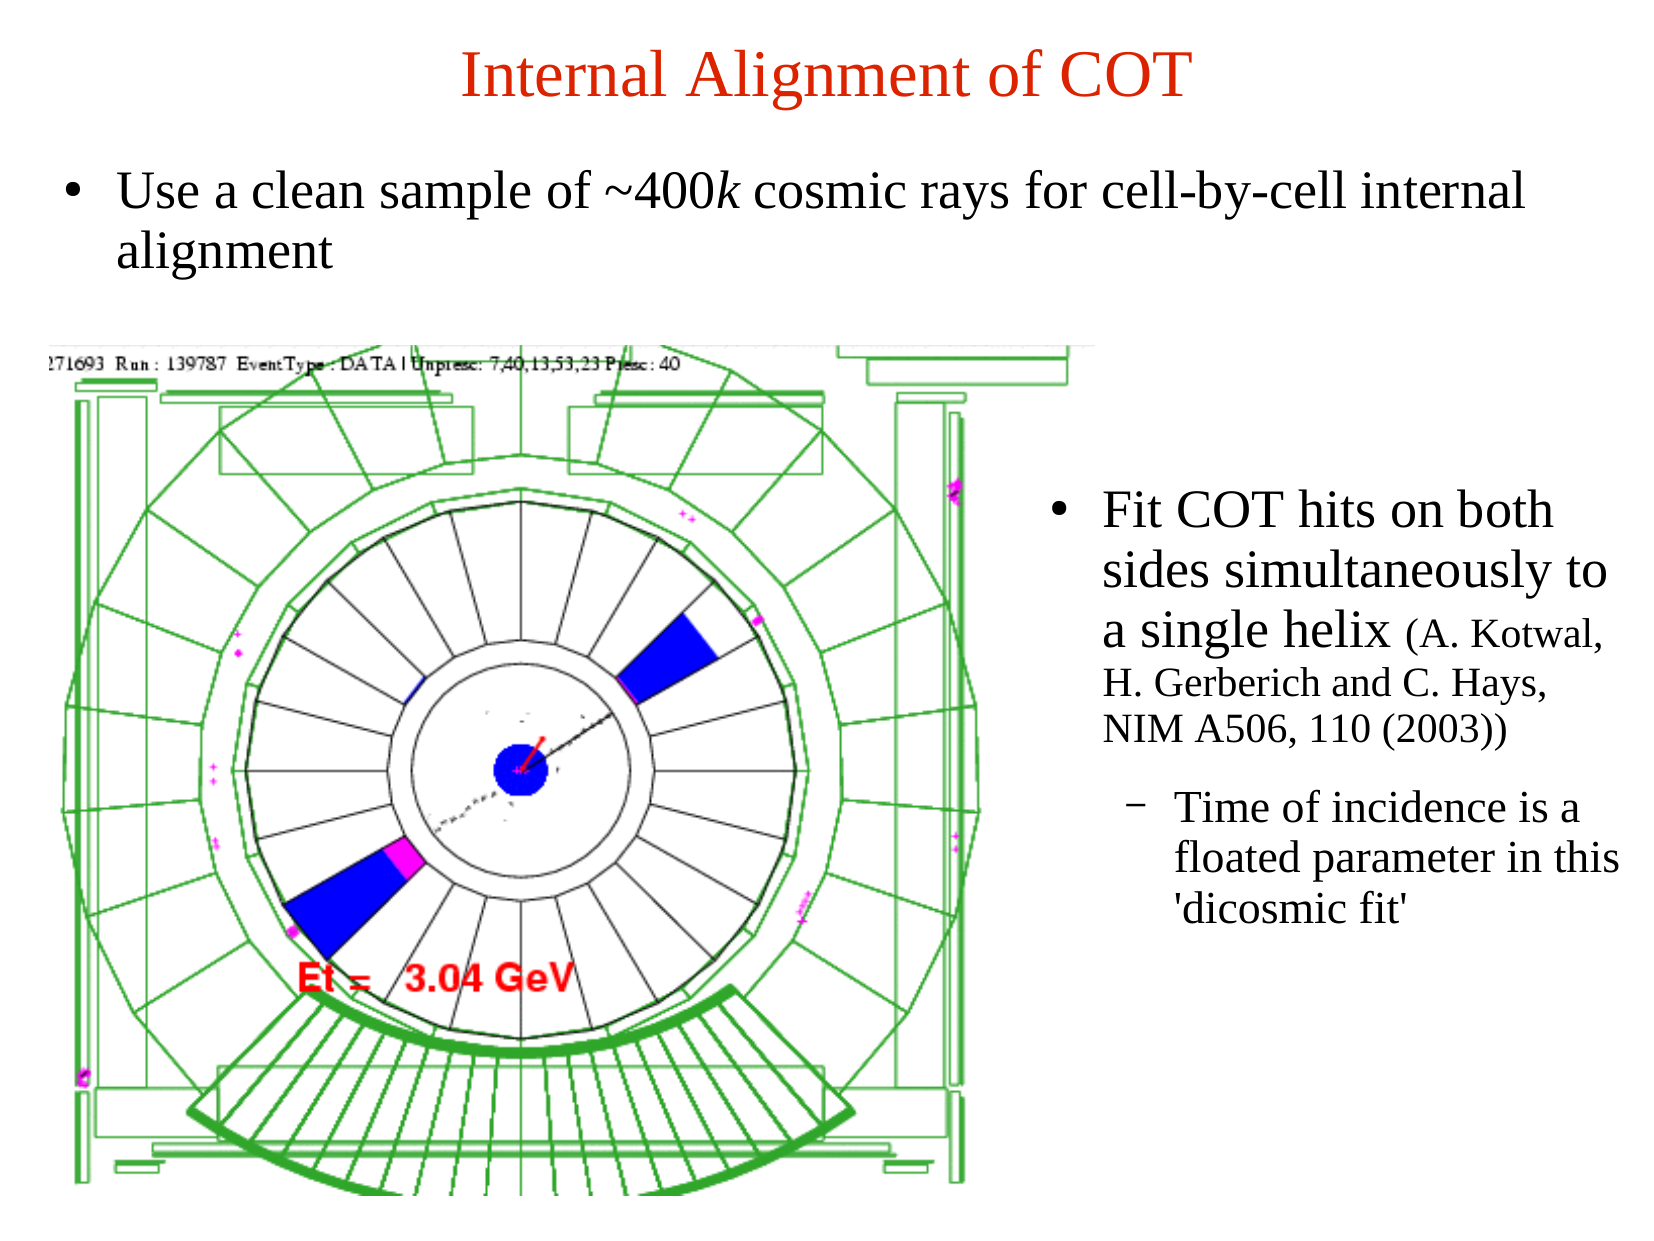

# Internal Alignment of COT
Use a clean sample of ~400k cosmic rays for cell-by-cell internal alignment
Fit COT hits on both sides simultaneously to a single helix (A. Kotwal, H. Gerberich and C. Hays, NIM A506, 110 (2003))
Time of incidence is a floated parameter in this 'dicosmic fit'